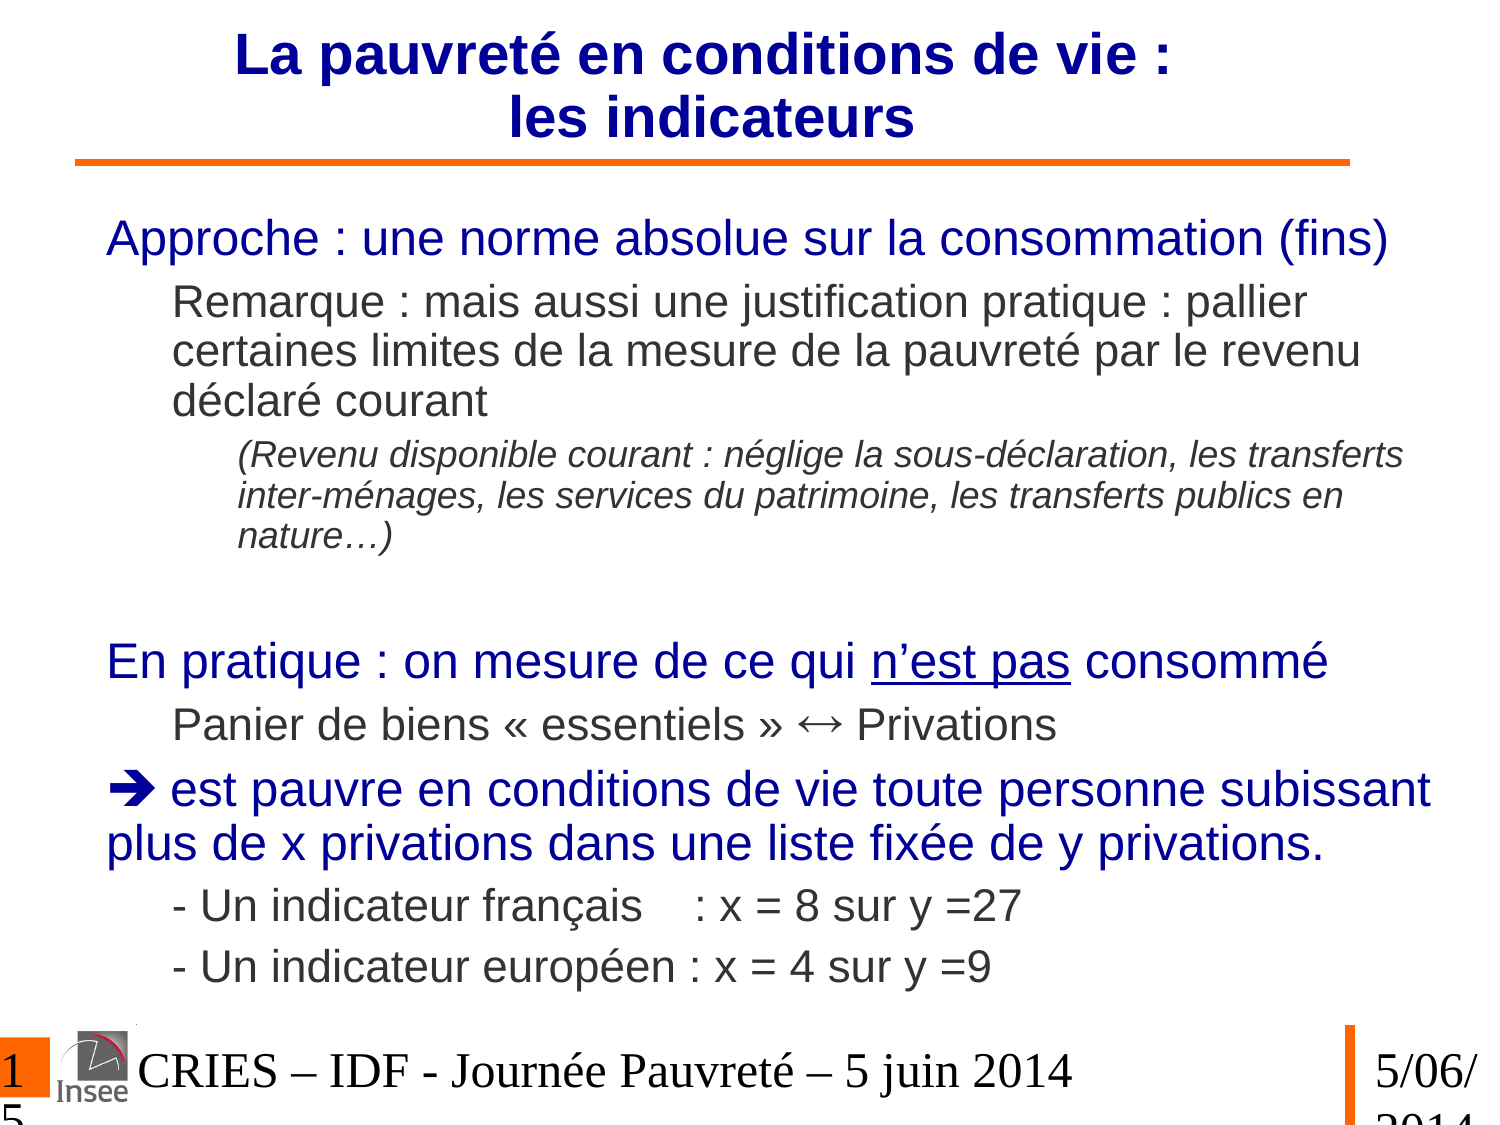

# La pauvreté en conditions de vie : les indicateurs
Approche : une norme absolue sur la consommation (fins)
Remarque : mais aussi une justification pratique : pallier certaines limites de la mesure de la pauvreté par le revenu déclaré courant
(Revenu disponible courant : néglige la sous-déclaration, les transferts inter-ménages, les services du patrimoine, les transferts publics en nature…)
En pratique : on mesure de ce qui n’est pas consommé
Panier de biens « essentiels »  Privations
 est pauvre en conditions de vie toute personne subissant plus de x privations dans une liste fixée de y privations.
- Un indicateur français : x = 8 sur y =27
- Un indicateur européen : x = 4 sur y =9
15
Titre du diaporama
Date